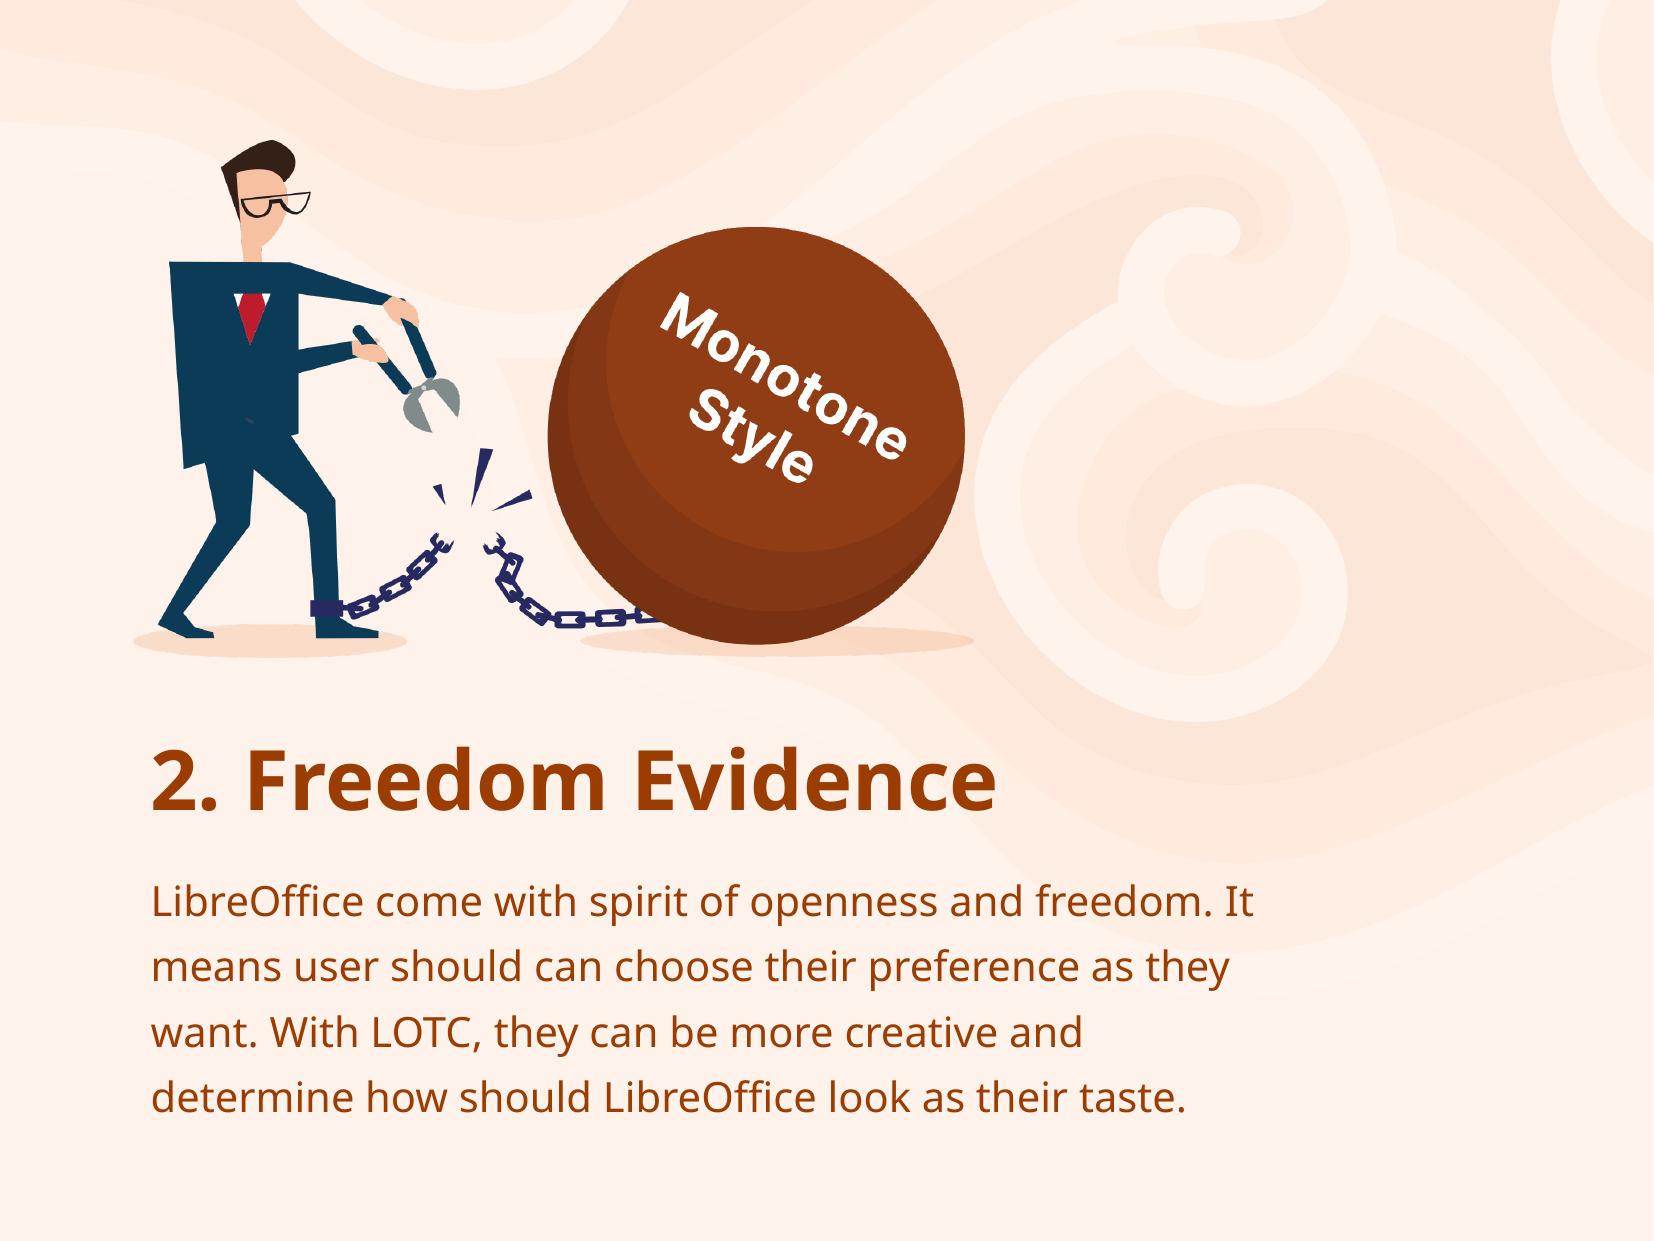

2. Freedom Evidence
LibreOffice come with spirit of openness and freedom. It means user should can choose their preference as they want. With LOTC, they can be more creative and determine how should LibreOffice look as their taste.